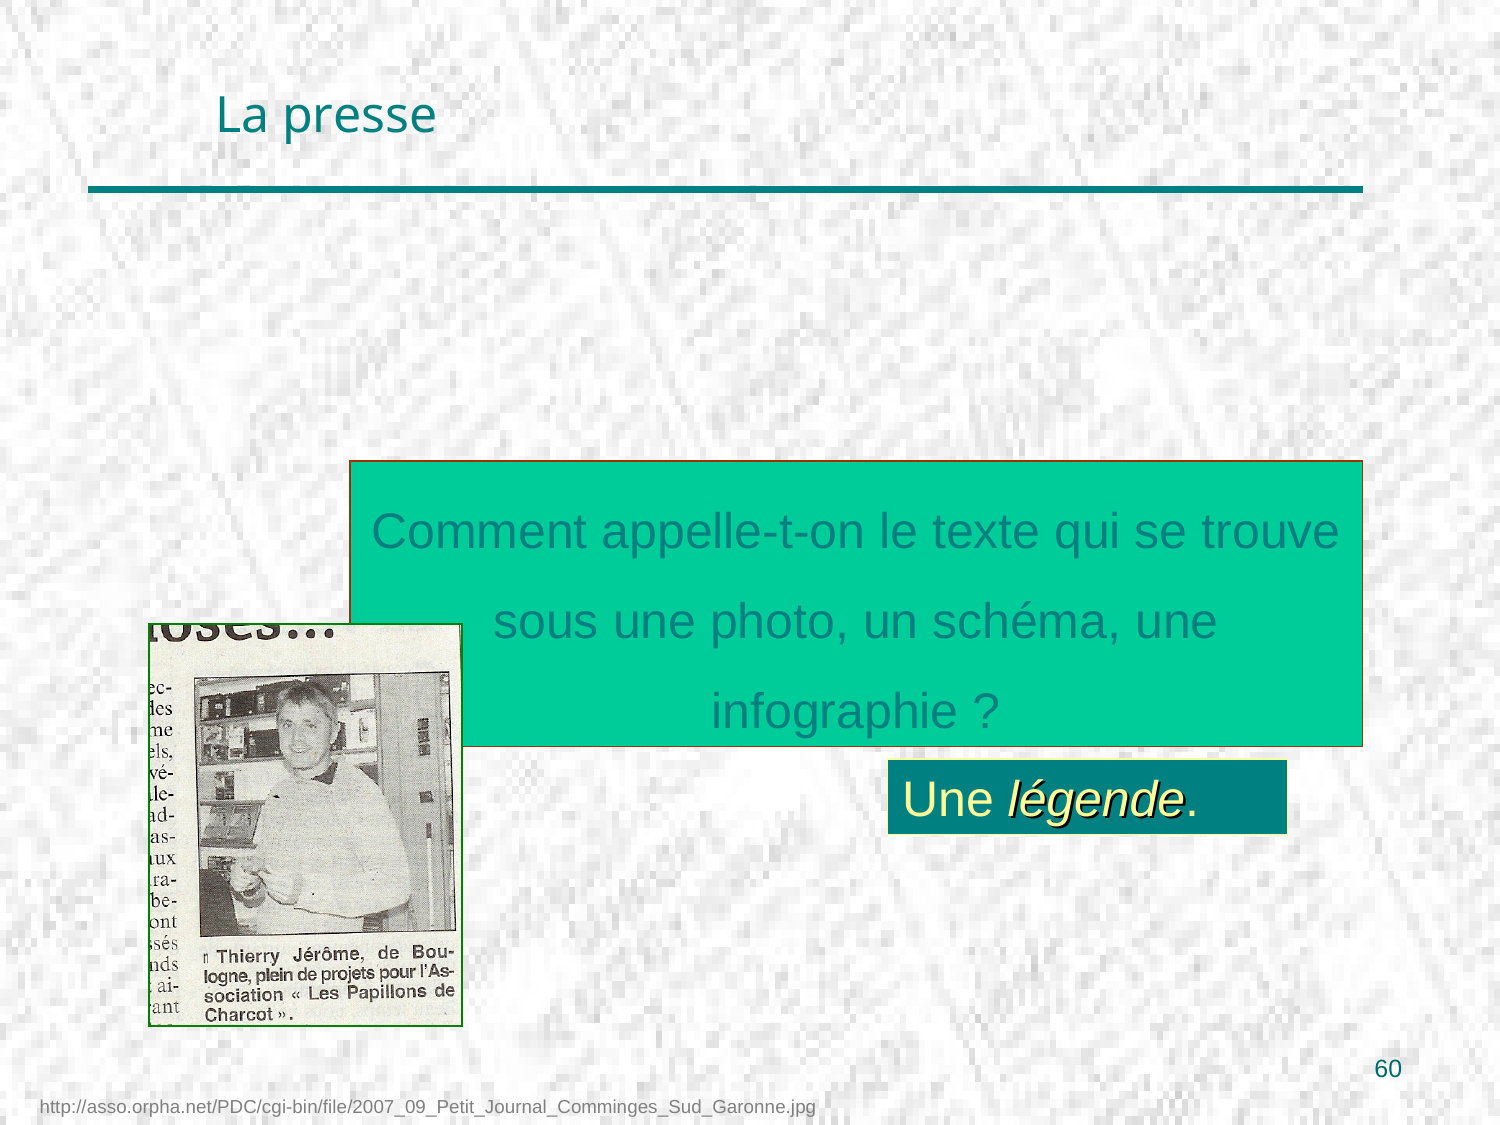

La presse
Comment appelle-t-on le texte qui se trouve sous une photo, un schéma, une infographie ?
Une légende.
60
http://asso.orpha.net/PDC/cgi-bin/file/2007_09_Petit_Journal_Comminges_Sud_Garonne.jpg